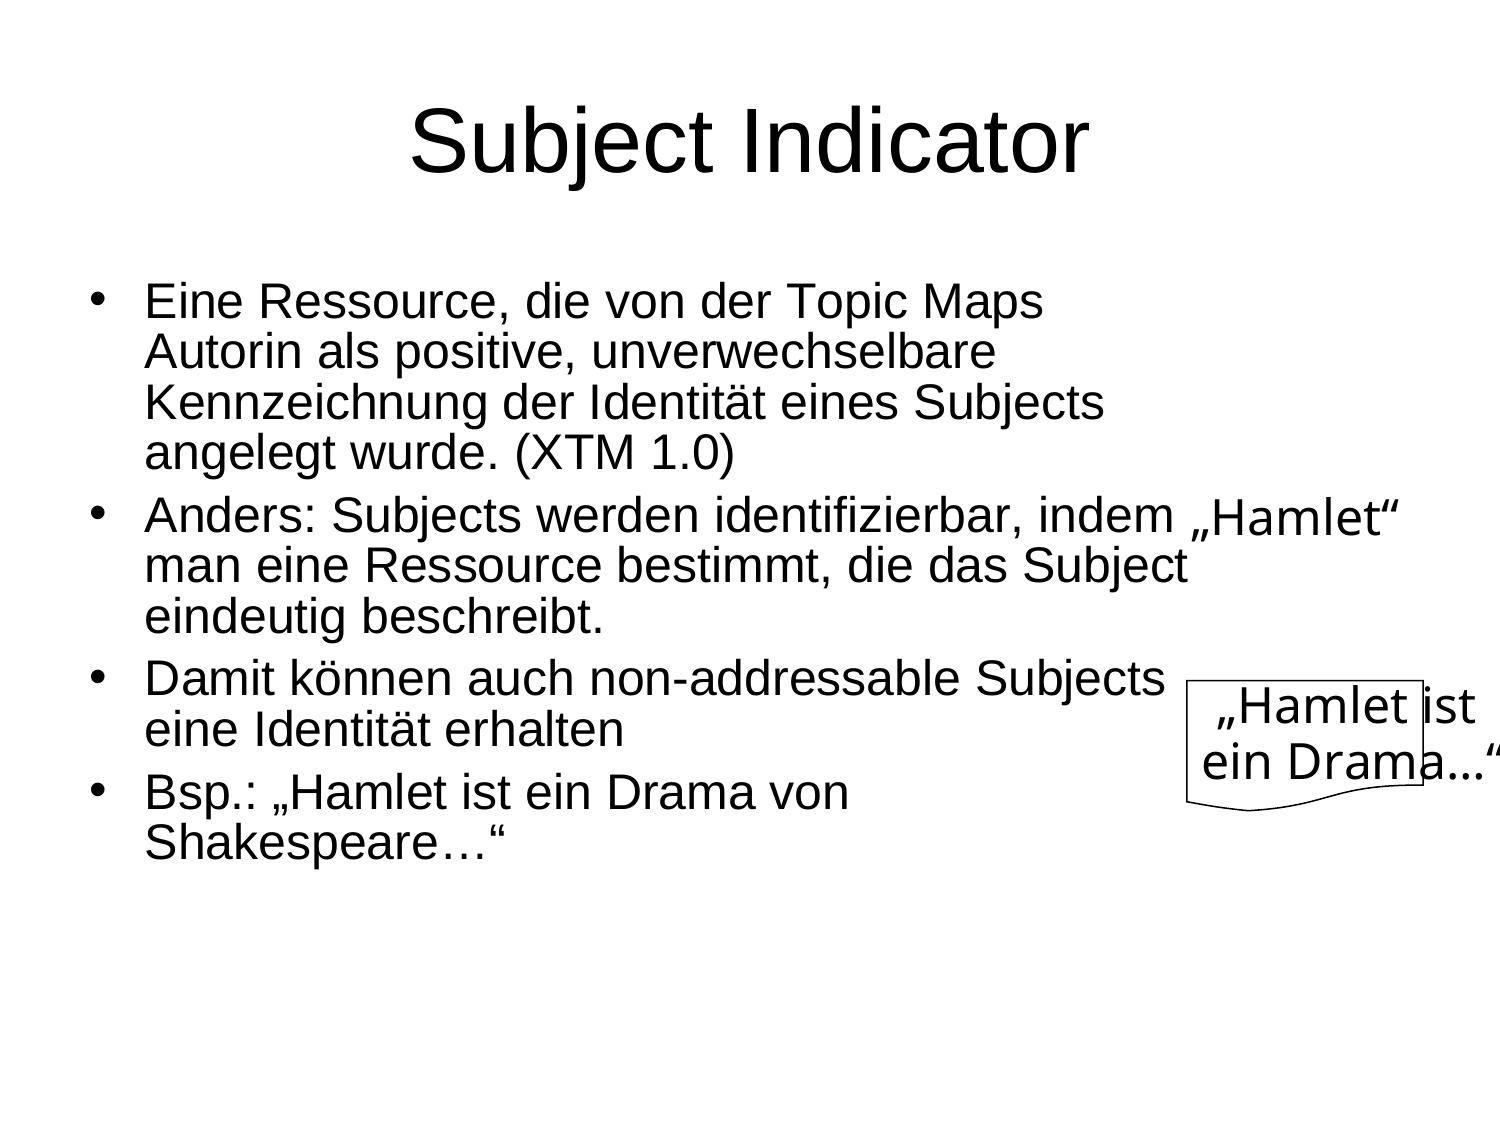

# Subject Indicator
Eine Ressource, die von der Topic Maps Autorin als positive, unverwechselbare Kennzeichnung der Identität eines Subjects angelegt wurde. (XTM 1.0)
Anders: Subjects werden identifizierbar, indem man eine Ressource bestimmt, die das Subject eindeutig beschreibt.
Damit können auch non-addressable Subjects eine Identität erhalten
Bsp.: „Hamlet ist ein Drama von Shakespeare…“
„Hamlet“
„Hamlet ist
ein Drama…“